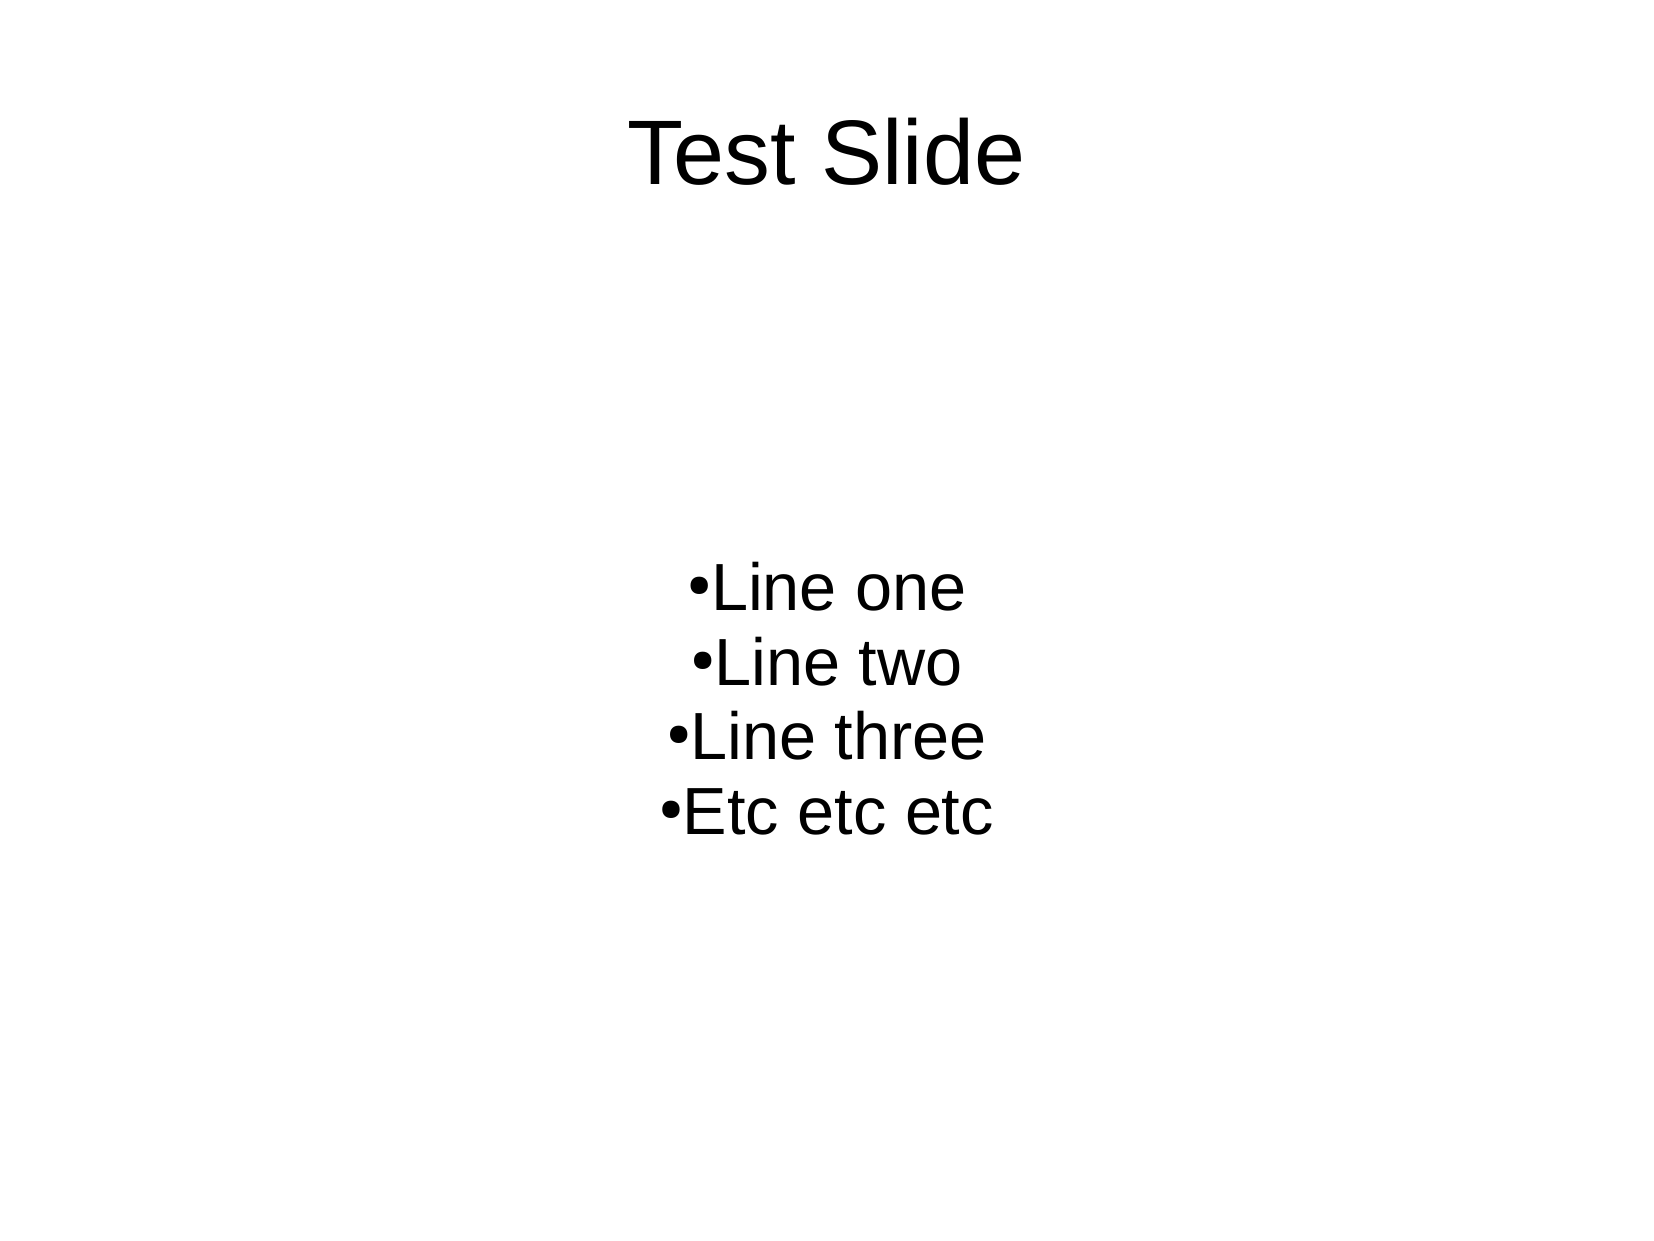

# Test Slide
Line one
Line two
Line three
Etc etc etc